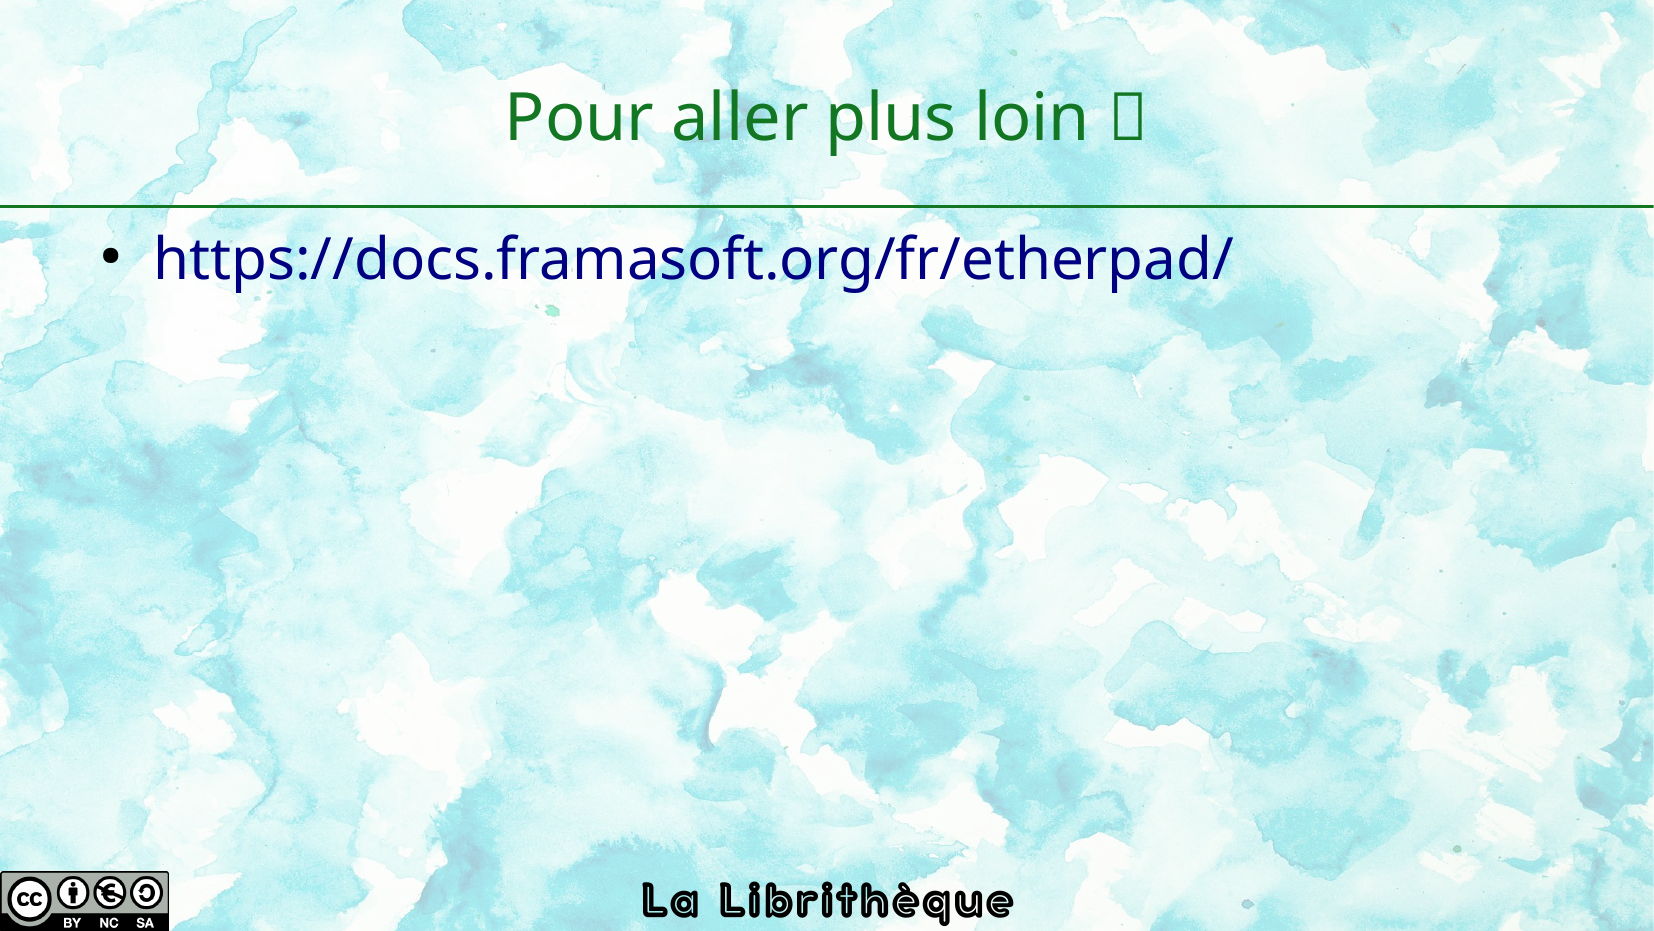

# Pour aller plus loin 🥾
https://docs.framasoft.org/fr/etherpad/